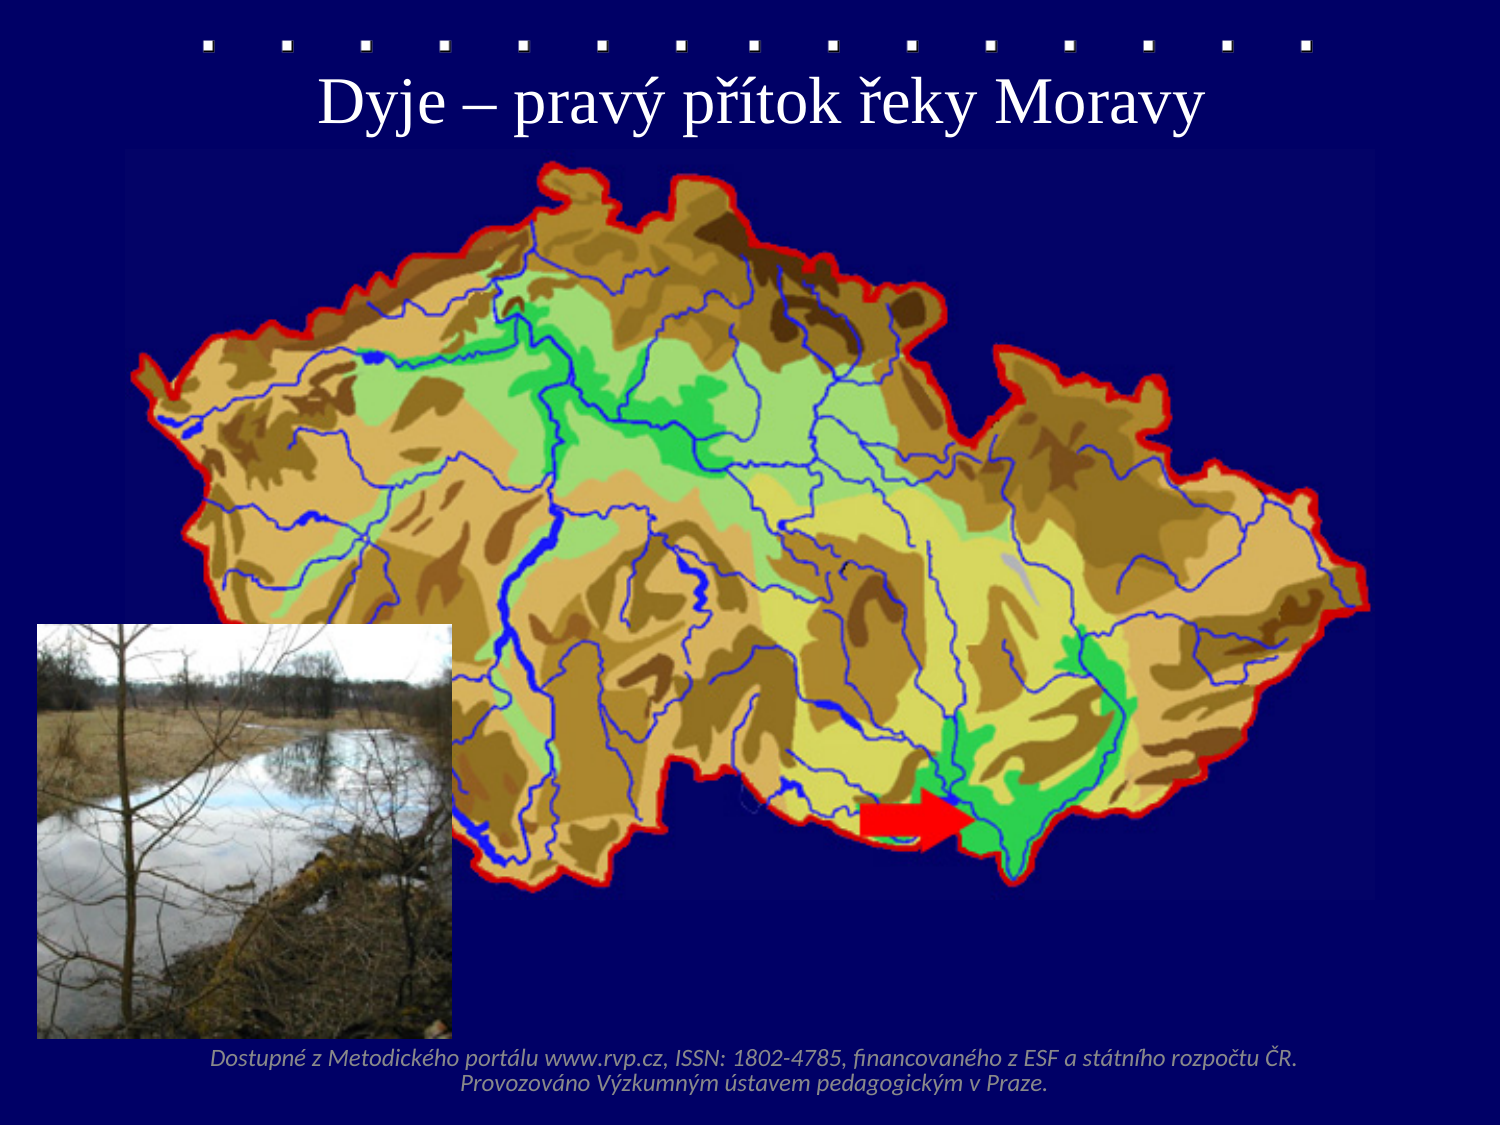

# Dyje – pravý přítok řeky Moravy